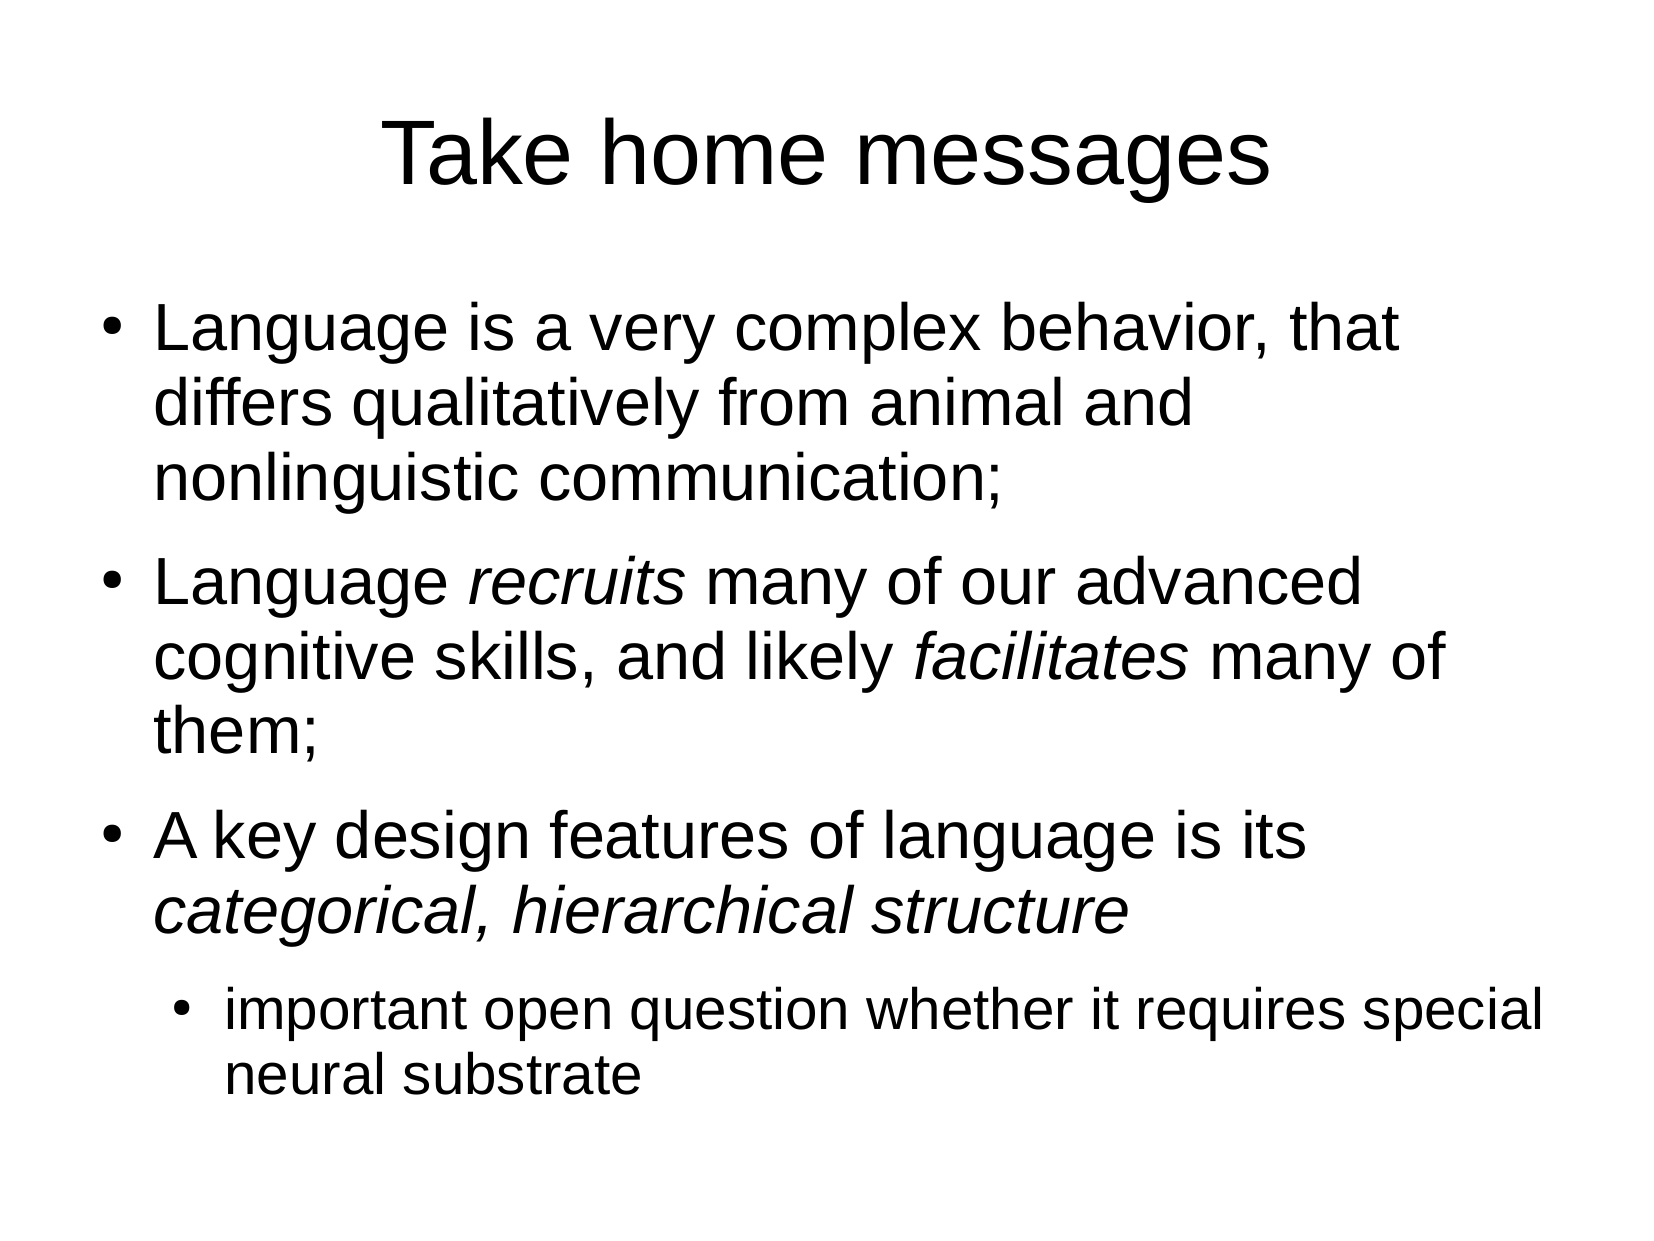

# Take home messages
Language is a very complex behavior, that differs qualitatively from animal and nonlinguistic communication;
Language recruits many of our advanced cognitive skills, and likely facilitates many of them;
A key design features of language is its categorical, hierarchical structure
important open question whether it requires special neural substrate